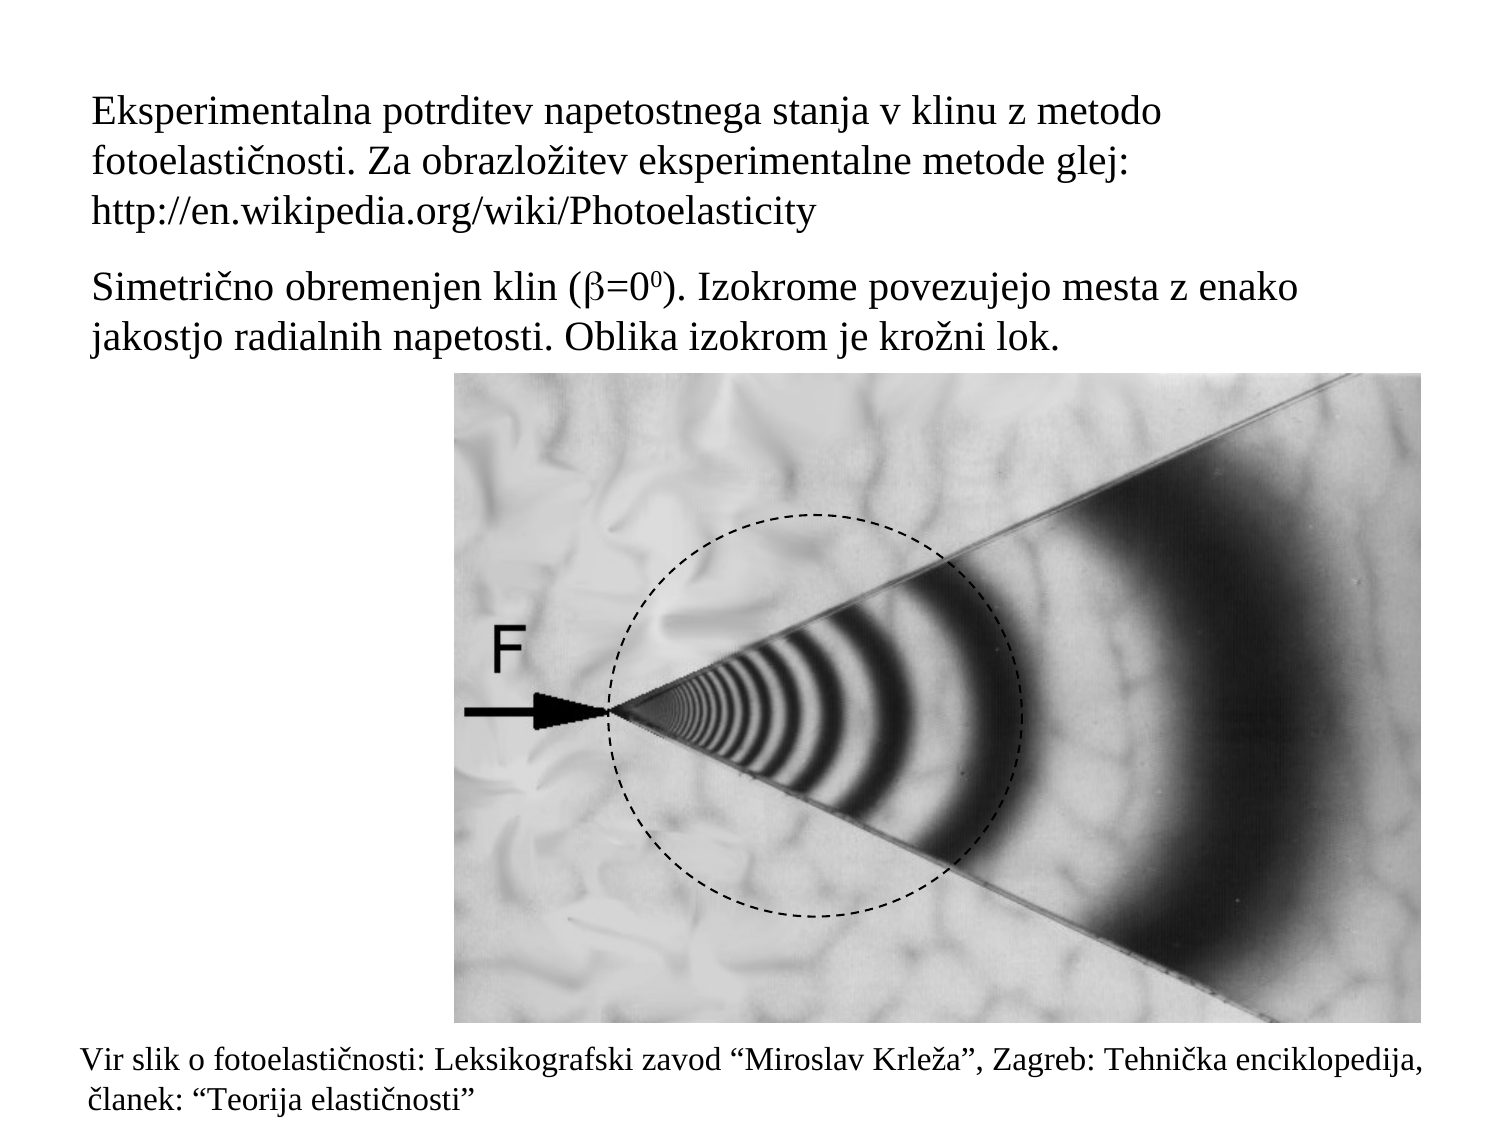

Eksperimentalna potrditev napetostnega stanja v klinu z metodo fotoelastičnosti. Za obrazložitev eksperimentalne metode glej: http://en.wikipedia.org/wiki/Photoelasticity
Simetrično obremenjen klin (=00). Izokrome povezujejo mesta z enako jakostjo radialnih napetosti. Oblika izokrom je krožni lok.
Vir slik o fotoelastičnosti: Leksikografski zavod “Miroslav Krleža”, Zagreb: Tehnička enciklopedija, članek: “Teorija elastičnosti”